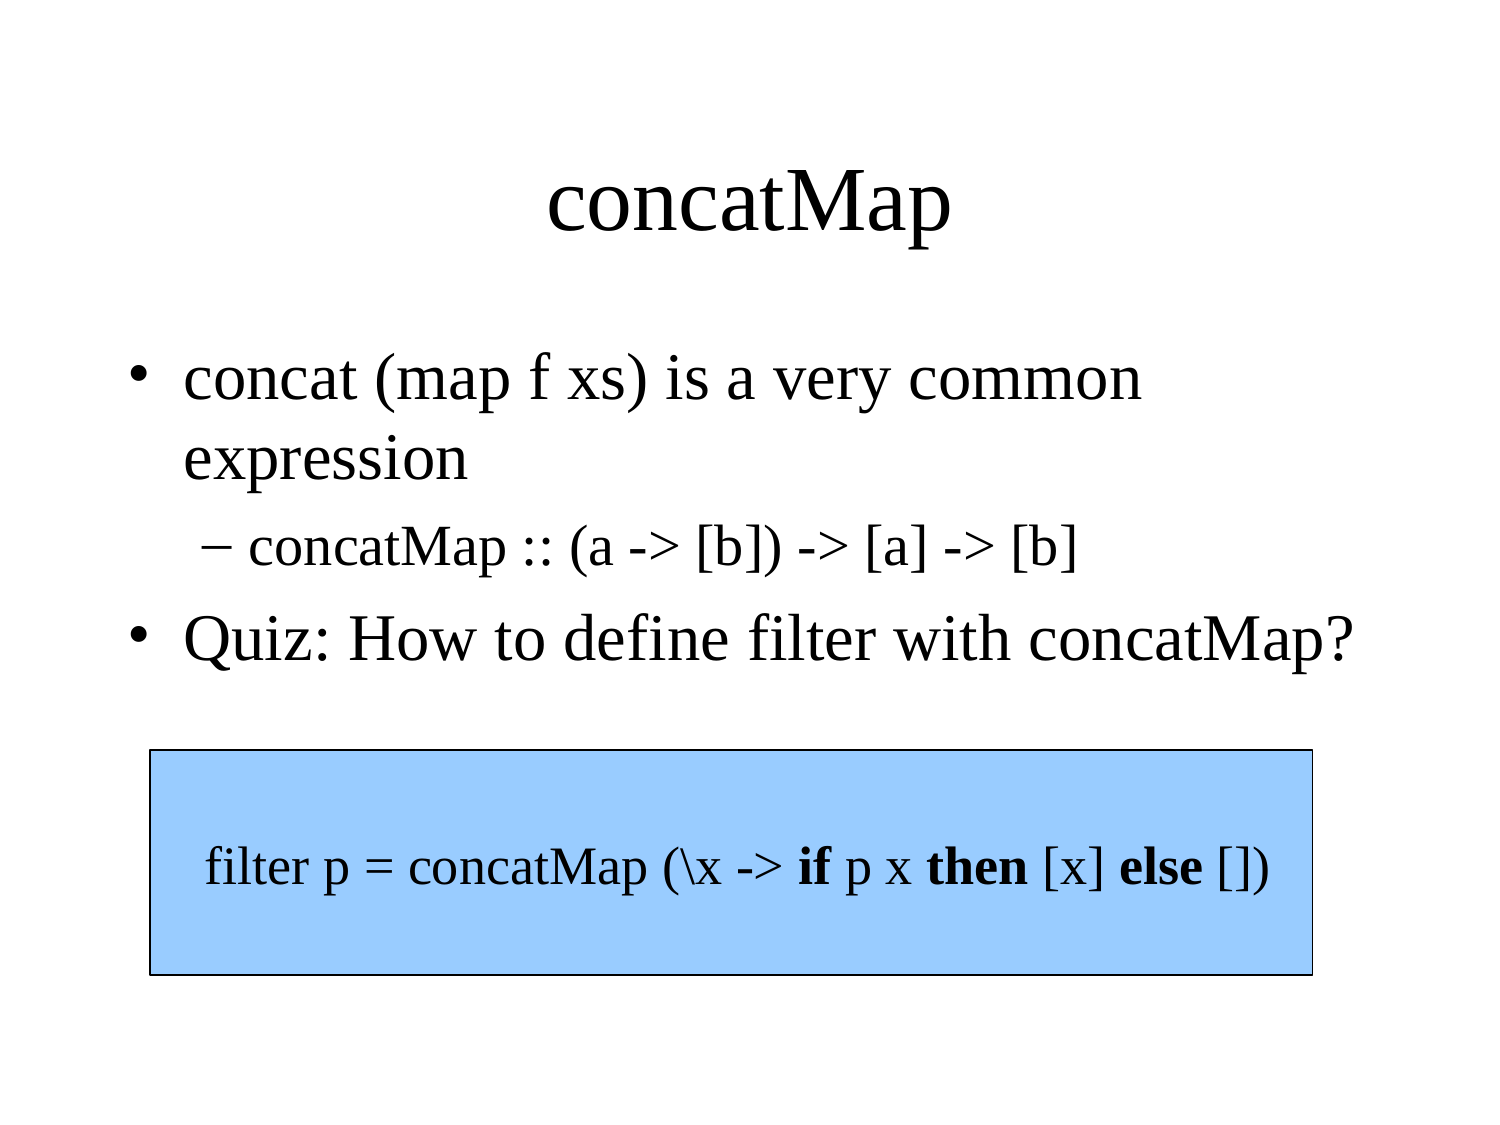

# concatMap
concat (map f xs) is a very common expression
concatMap :: (a -> [b]) -> [a] -> [b]
Quiz: How to define filter with concatMap?
 filter p = concatMap (\x -> if p x then [x] else [])